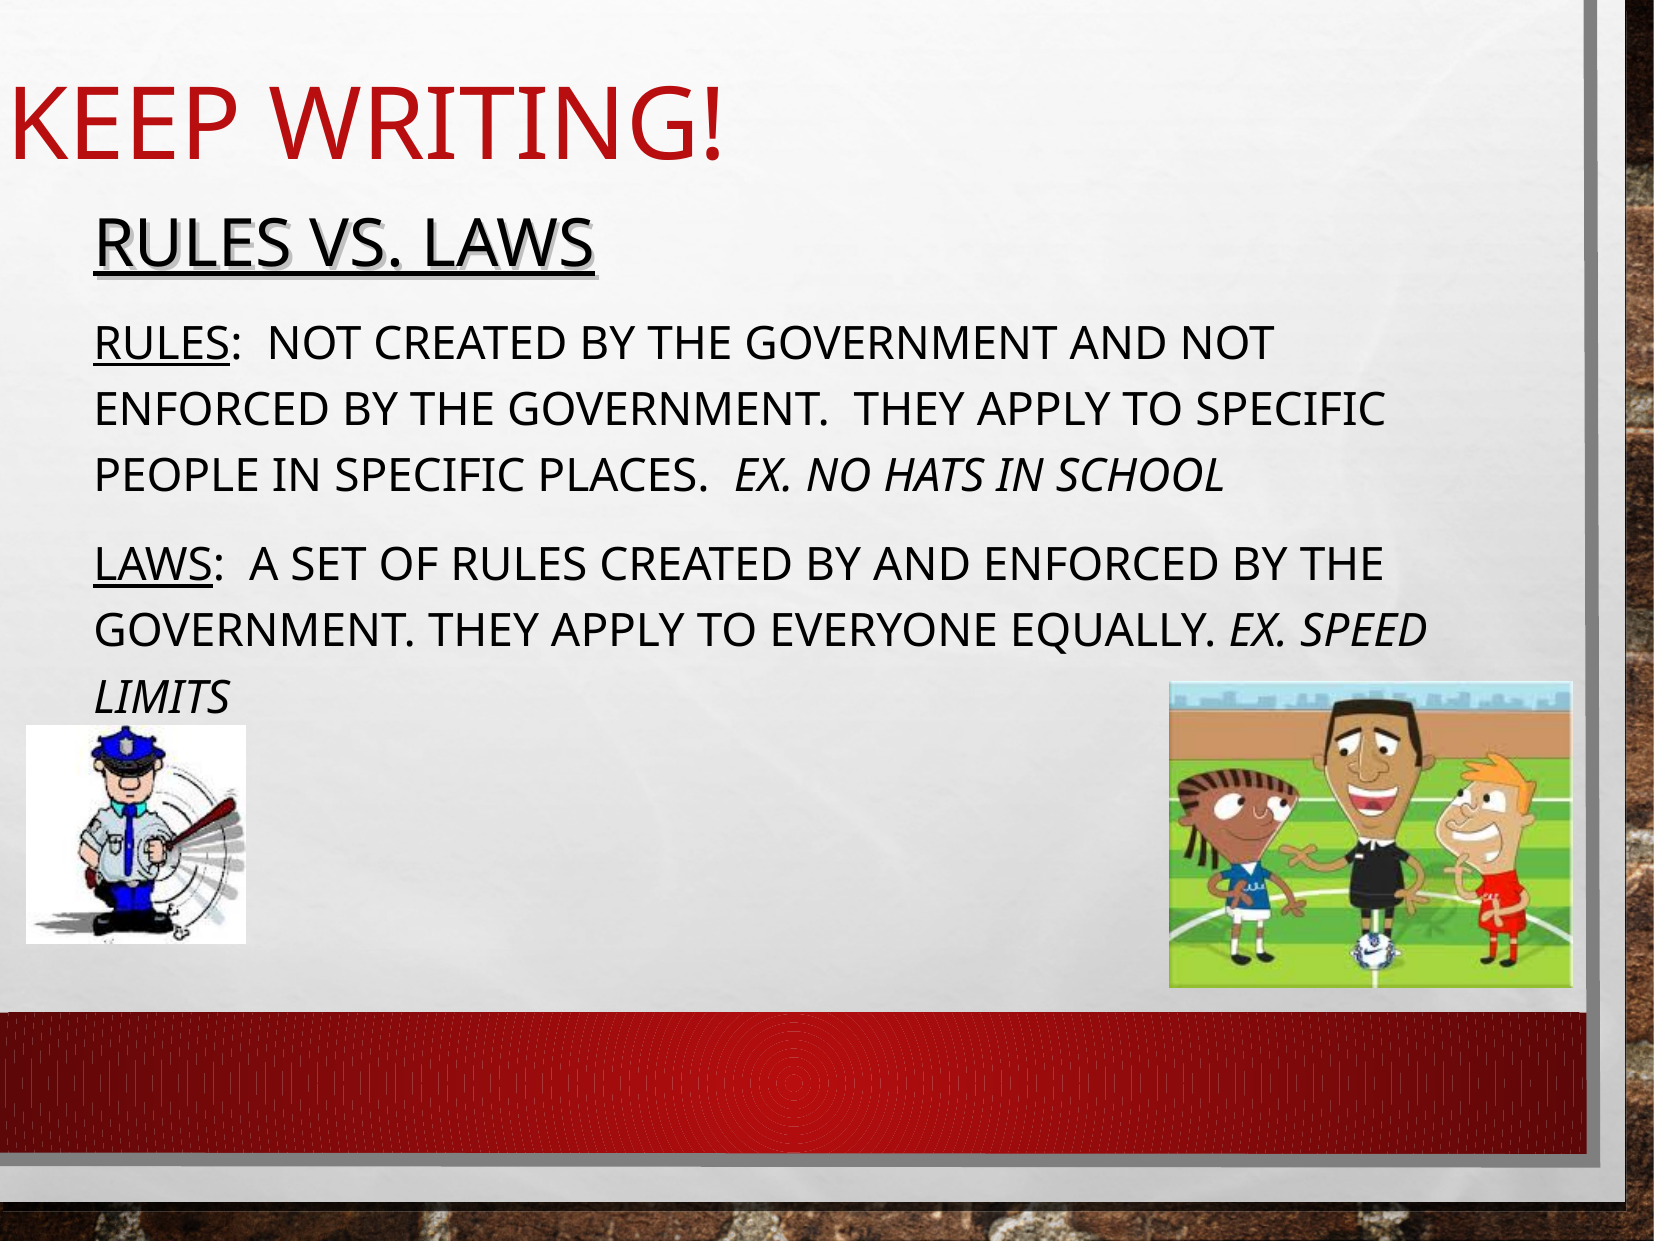

# Keep Writing!
Rules vs. Laws
Rules: Not created by the government and not enforced by the government. They apply to specific people in specific places. Ex. No hats in school
Laws: A set of rules created by and enforced by the government. They apply to everyone equally. Ex. Speed limits